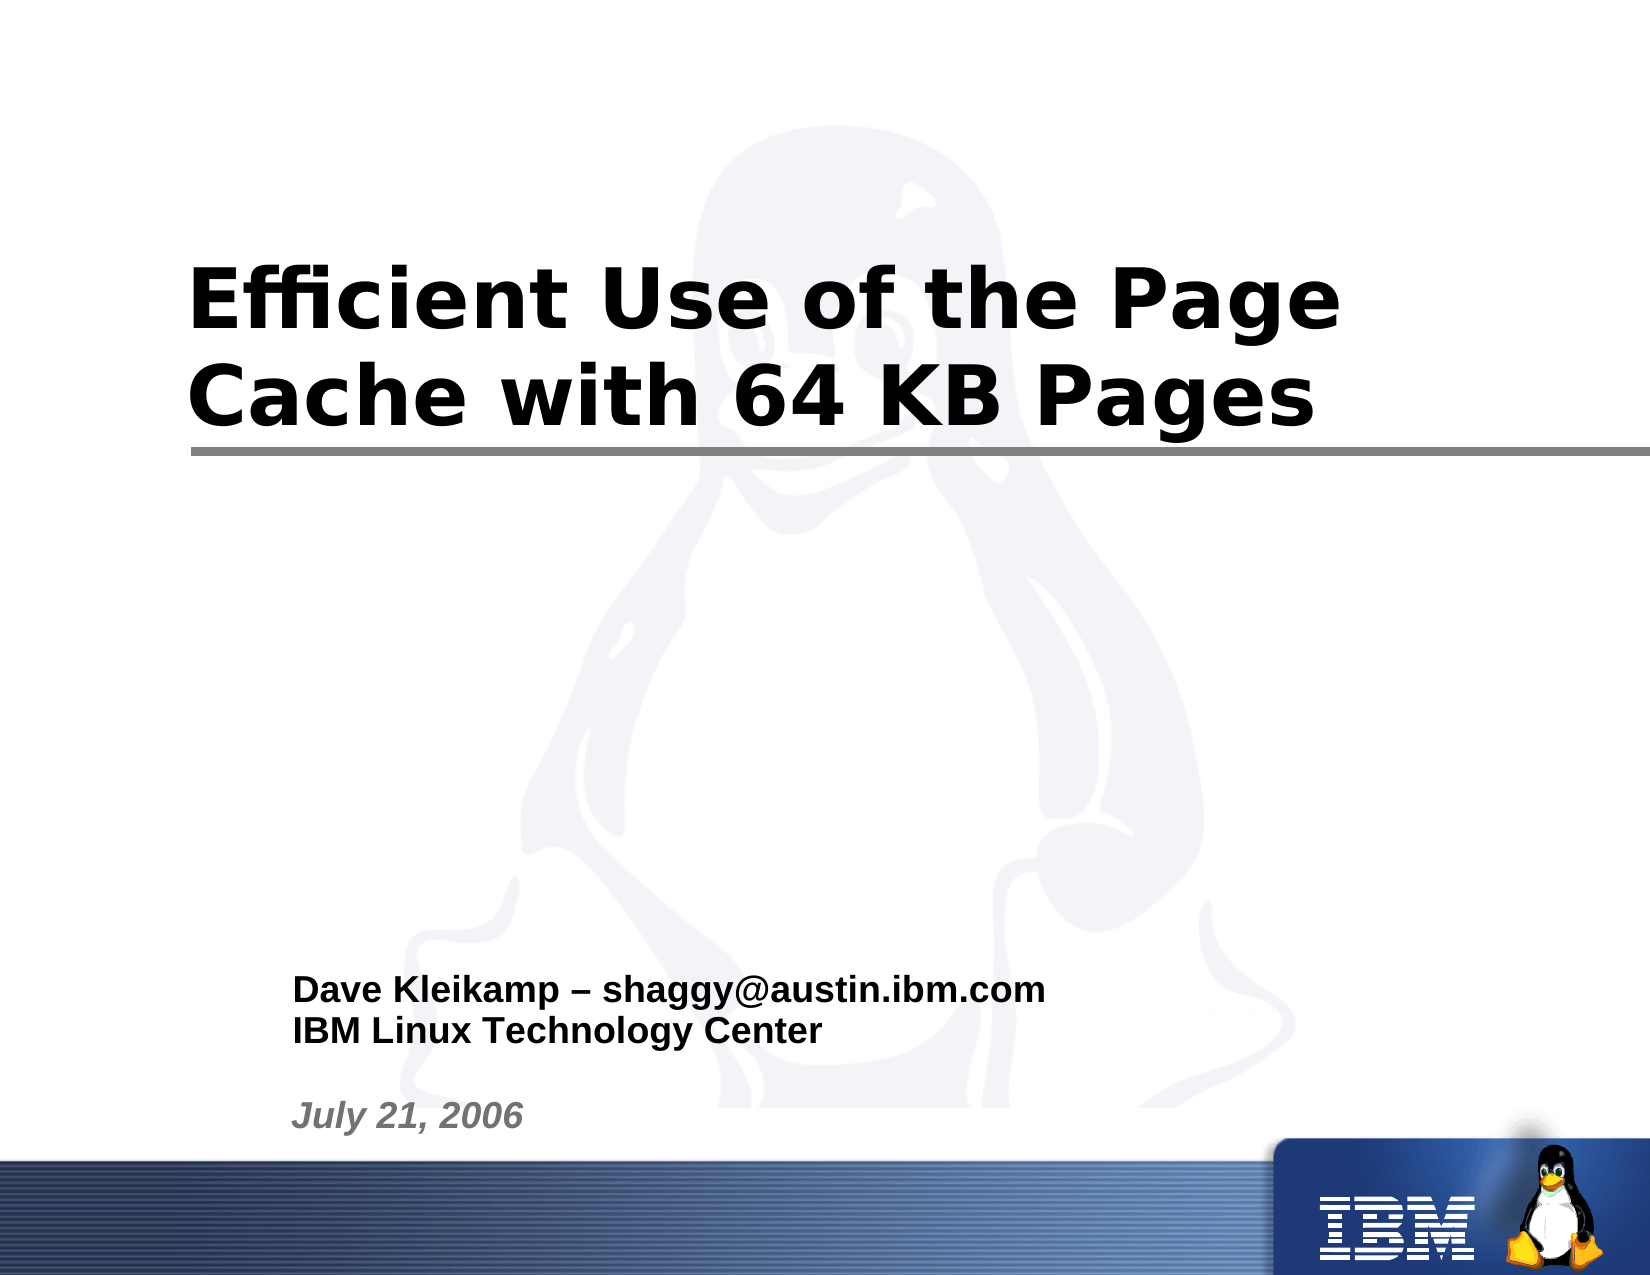

# Efficient Use of the Page Cache with 64 KB Pages
Dave Kleikamp – shaggy@austin.ibm.com
IBM Linux Technology Center
July 21, 2006